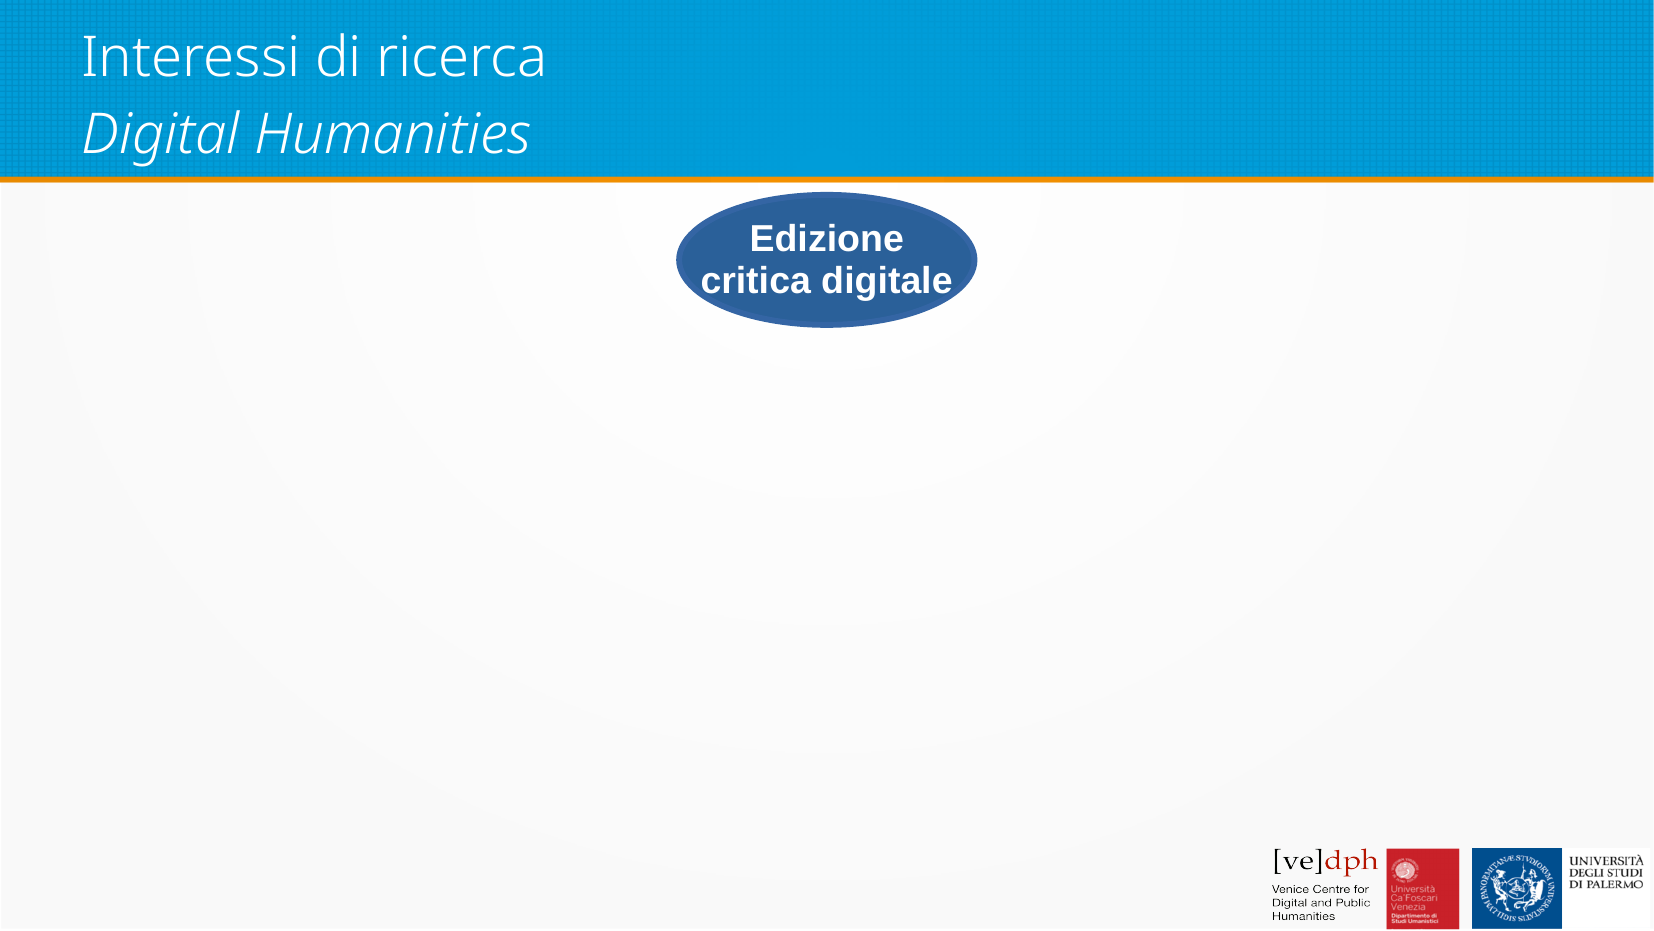

# Interessi di ricerca Digital Humanities
Edizione
critica digitale